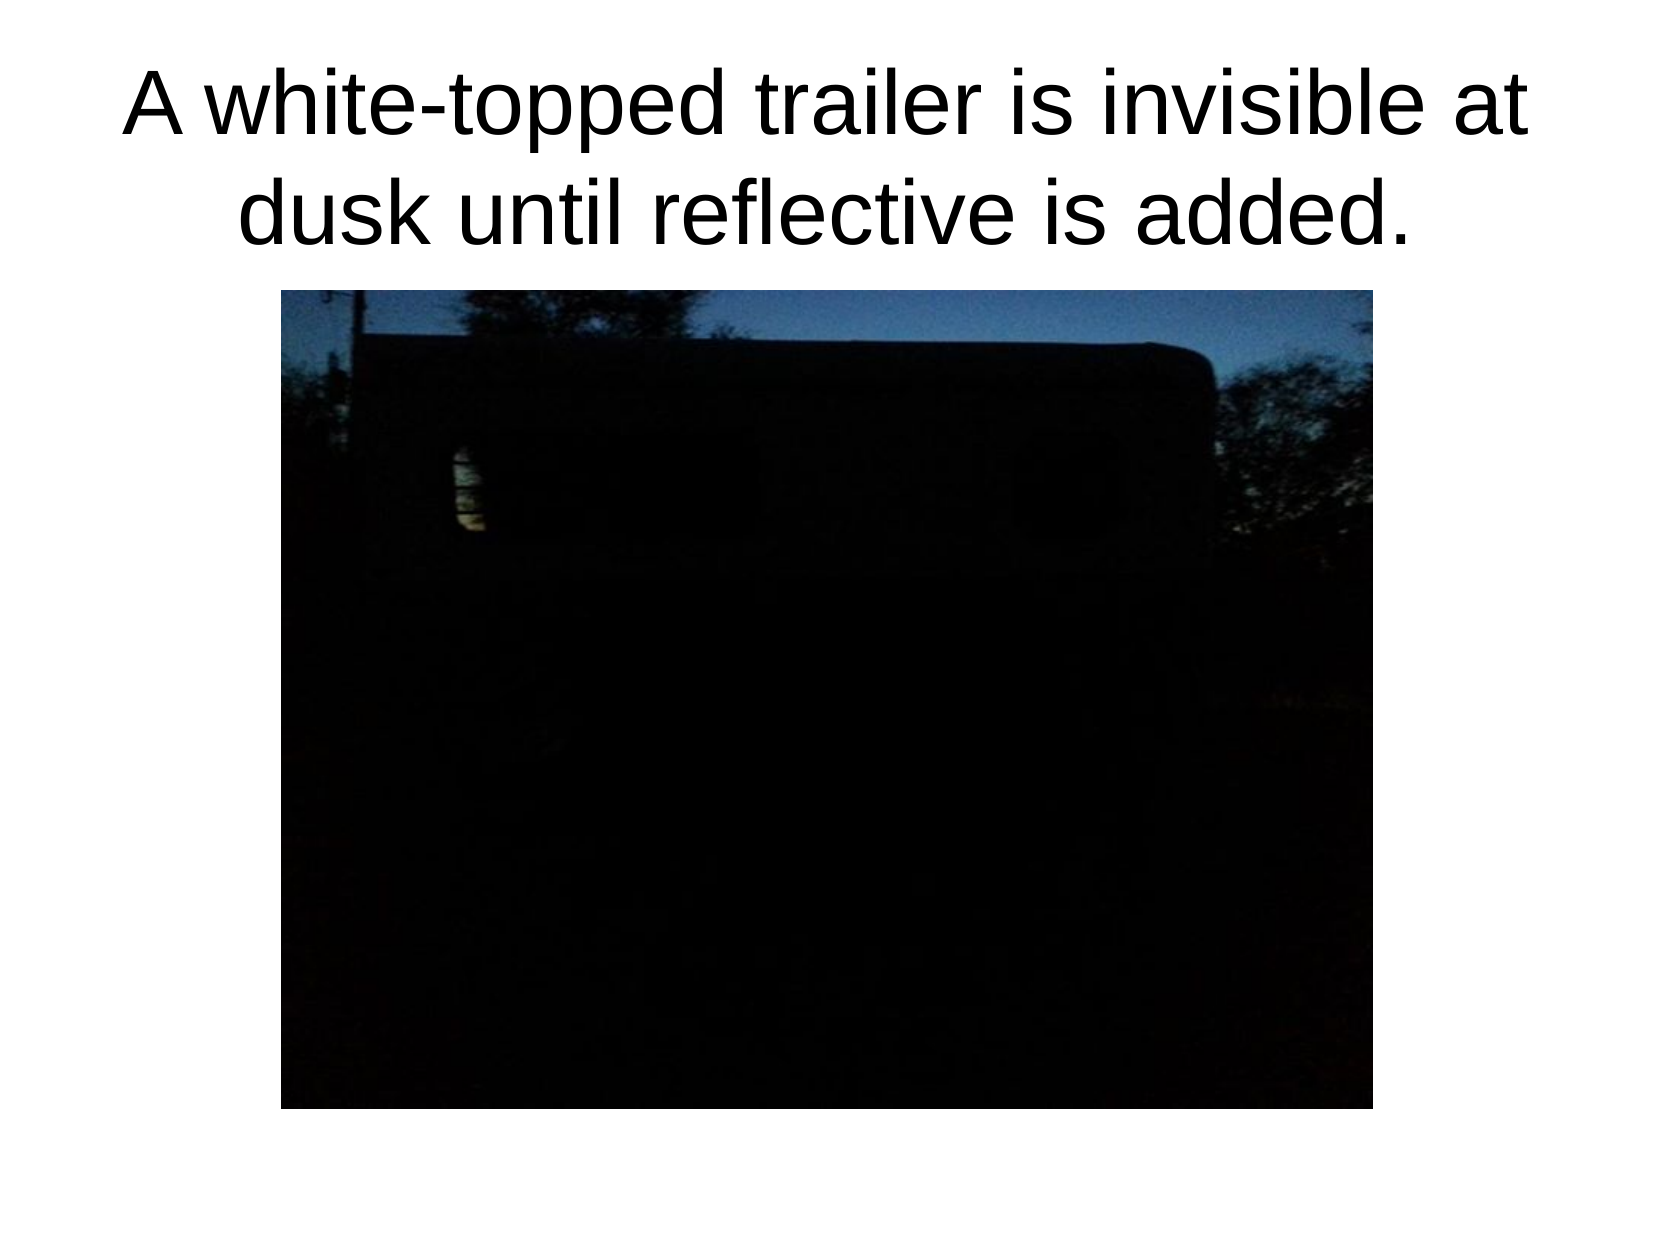

# A white-topped trailer is invisible at dusk until reflective is added.